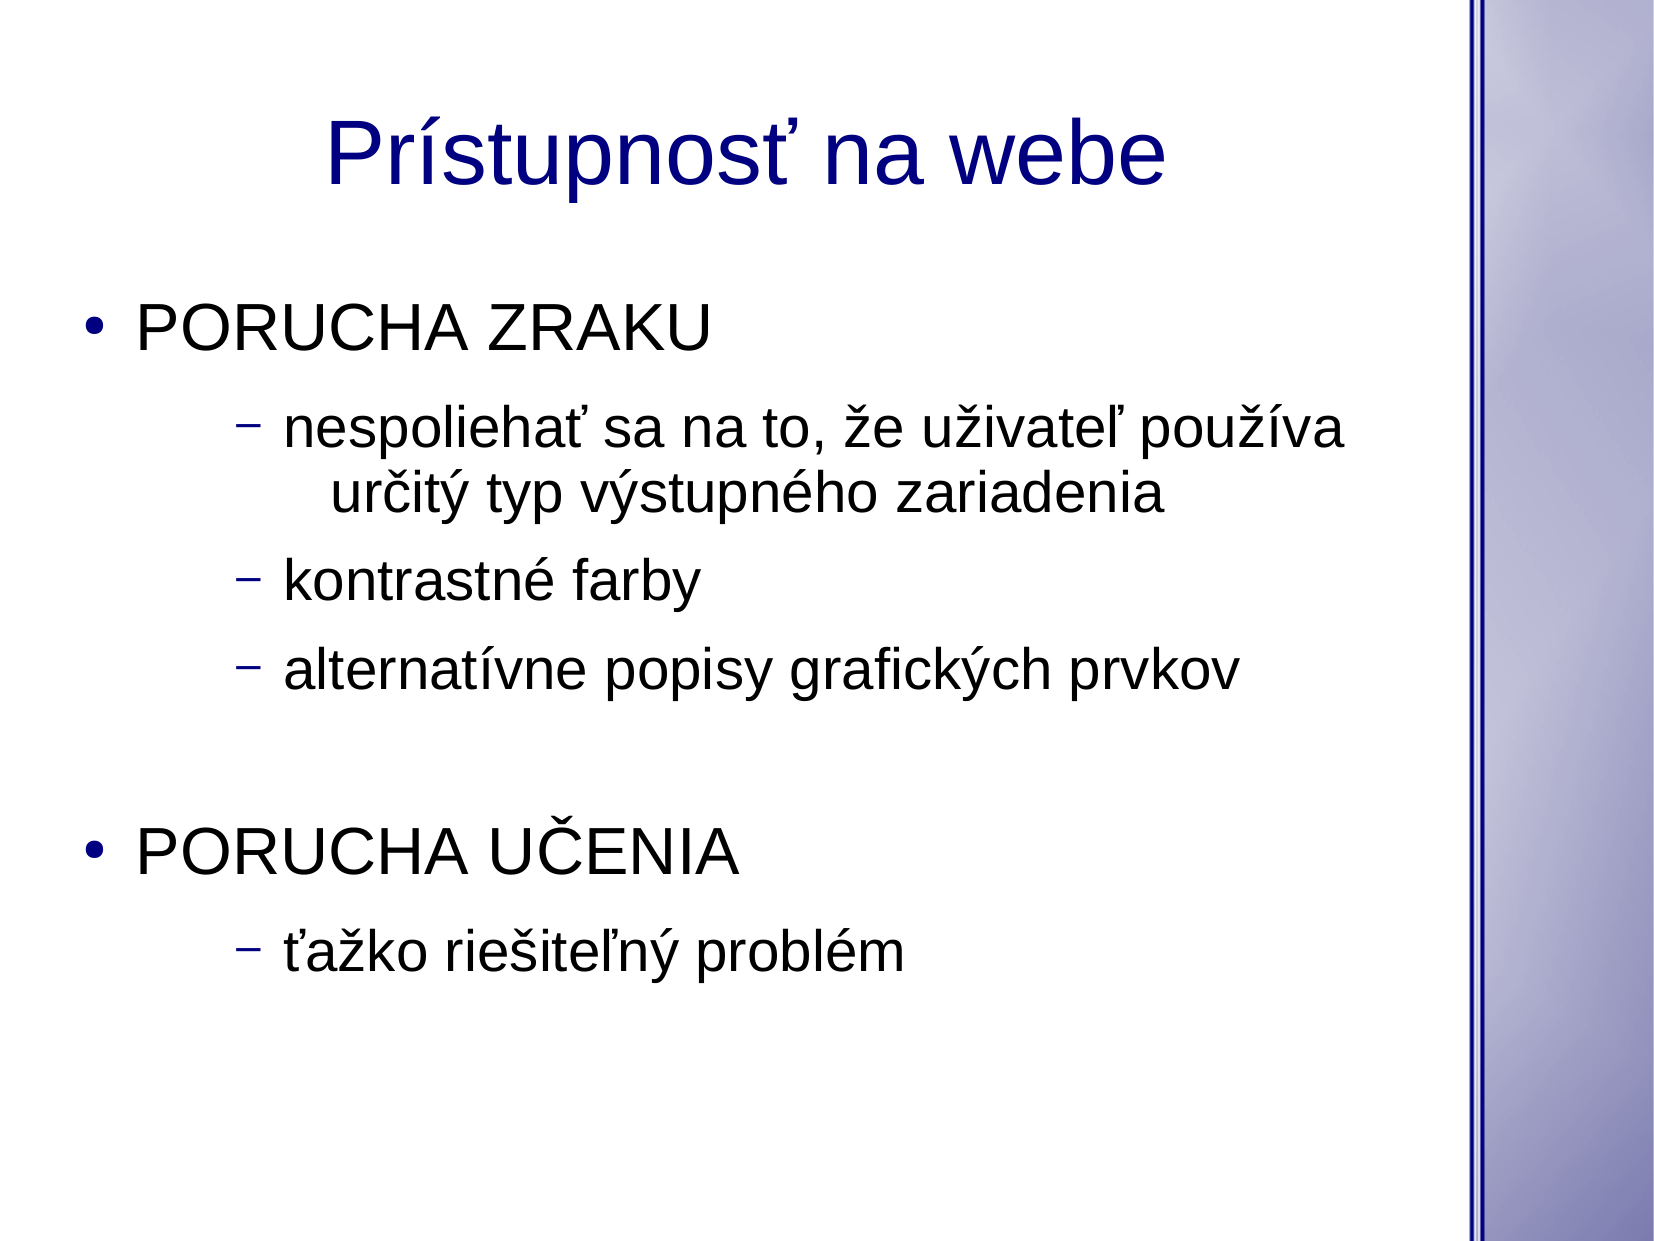

# Prístupnosť na webe
PORUCHA ZRAKU
nespoliehať sa na to, že uživateľ používa určitý typ výstupného zariadenia
kontrastné farby
alternatívne popisy grafických prvkov
PORUCHA UČENIA
ťažko riešiteľný problém